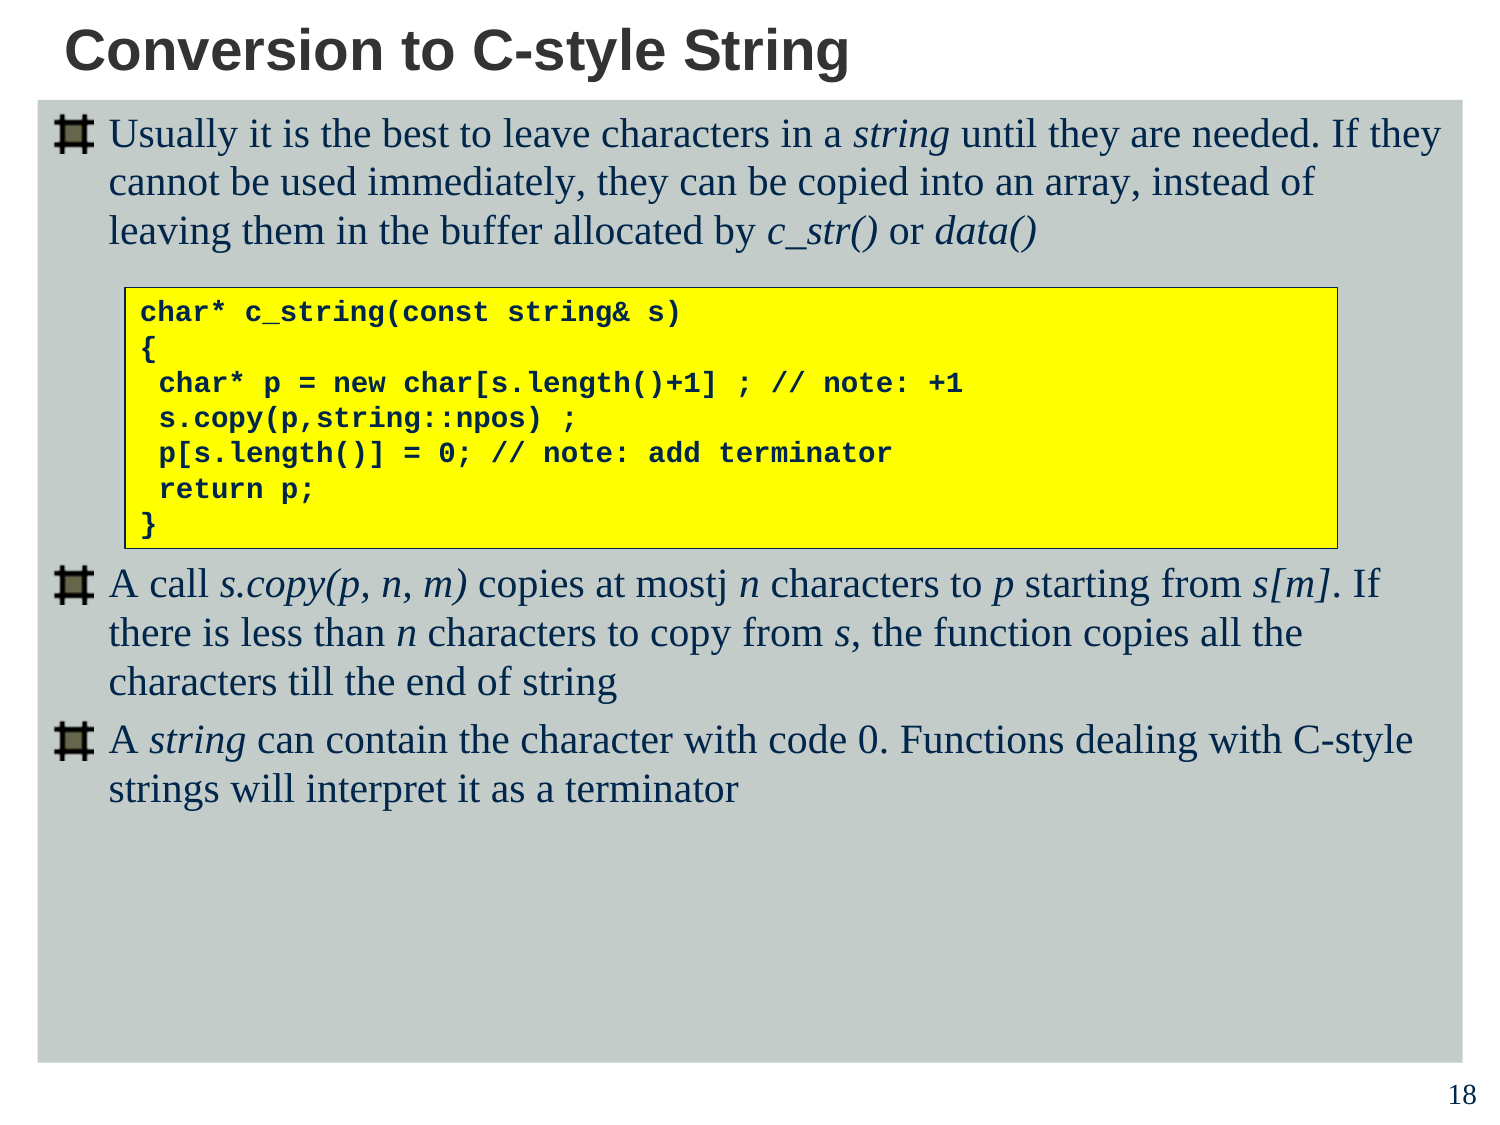

# Conversion to C-style String
Usually it is the best to leave characters in a string until they are needed. If they cannot be used immediately, they can be copied into an array, instead of leaving them in the buffer allocated by c_str() or data()
A call s.copy(p, n, m) copies at mostj n characters to p starting from s[m]. If there is less than n characters to copy from s, the function copies all the characters till the end of string
A string can contain the character with code 0. Functions dealing with C-style strings will interpret it as a terminator
char* c_string(const string& s)
{
	char* p = new char[s.length()+1] ; // note: +1
	s.copy(p,string::npos) ;
	p[s.length()] = 0; // note: add terminator
	return p;
}